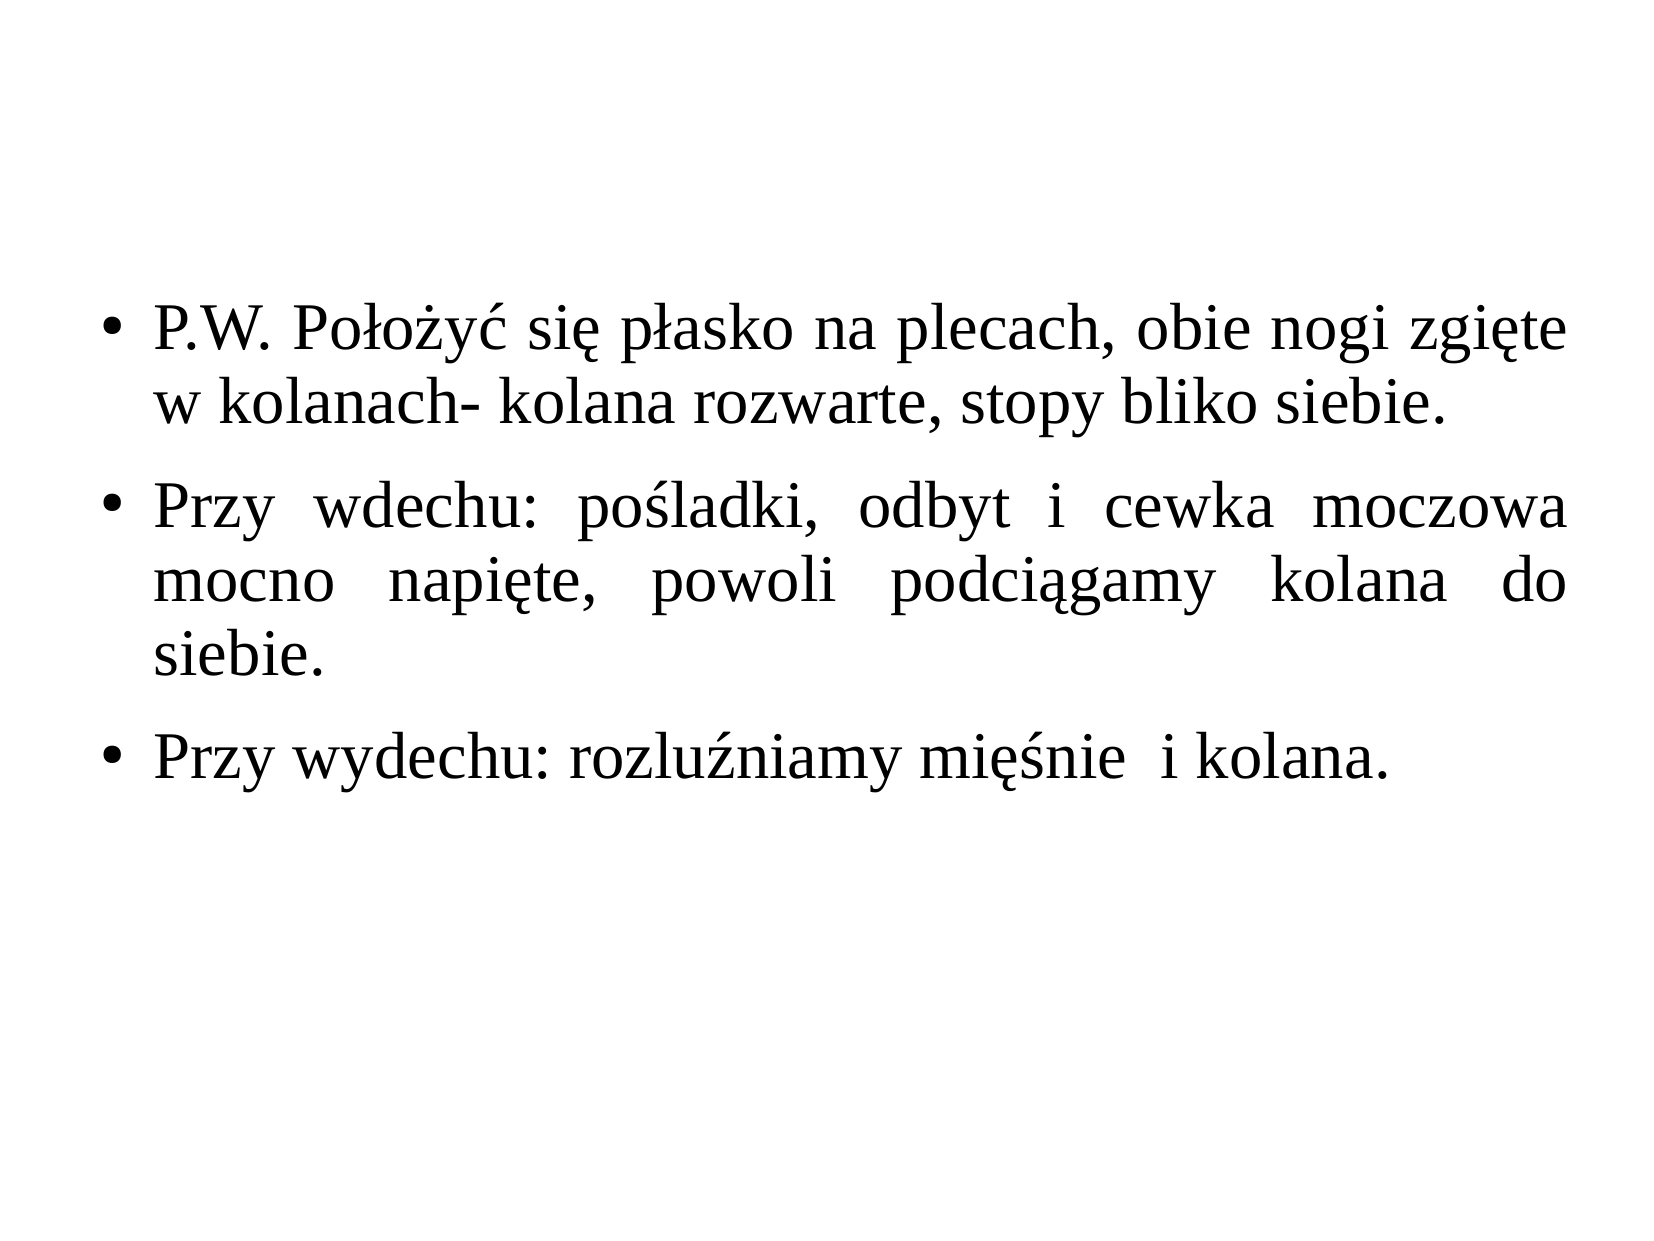

#
P.W. Położyć się płasko na plecach, obie nogi zgięte w kolanach- kolana rozwarte, stopy bliko siebie.
Przy wdechu: pośladki, odbyt i cewka moczowa mocno napięte, powoli podciągamy kolana do siebie.
Przy wydechu: rozluźniamy mięśnie i kolana.